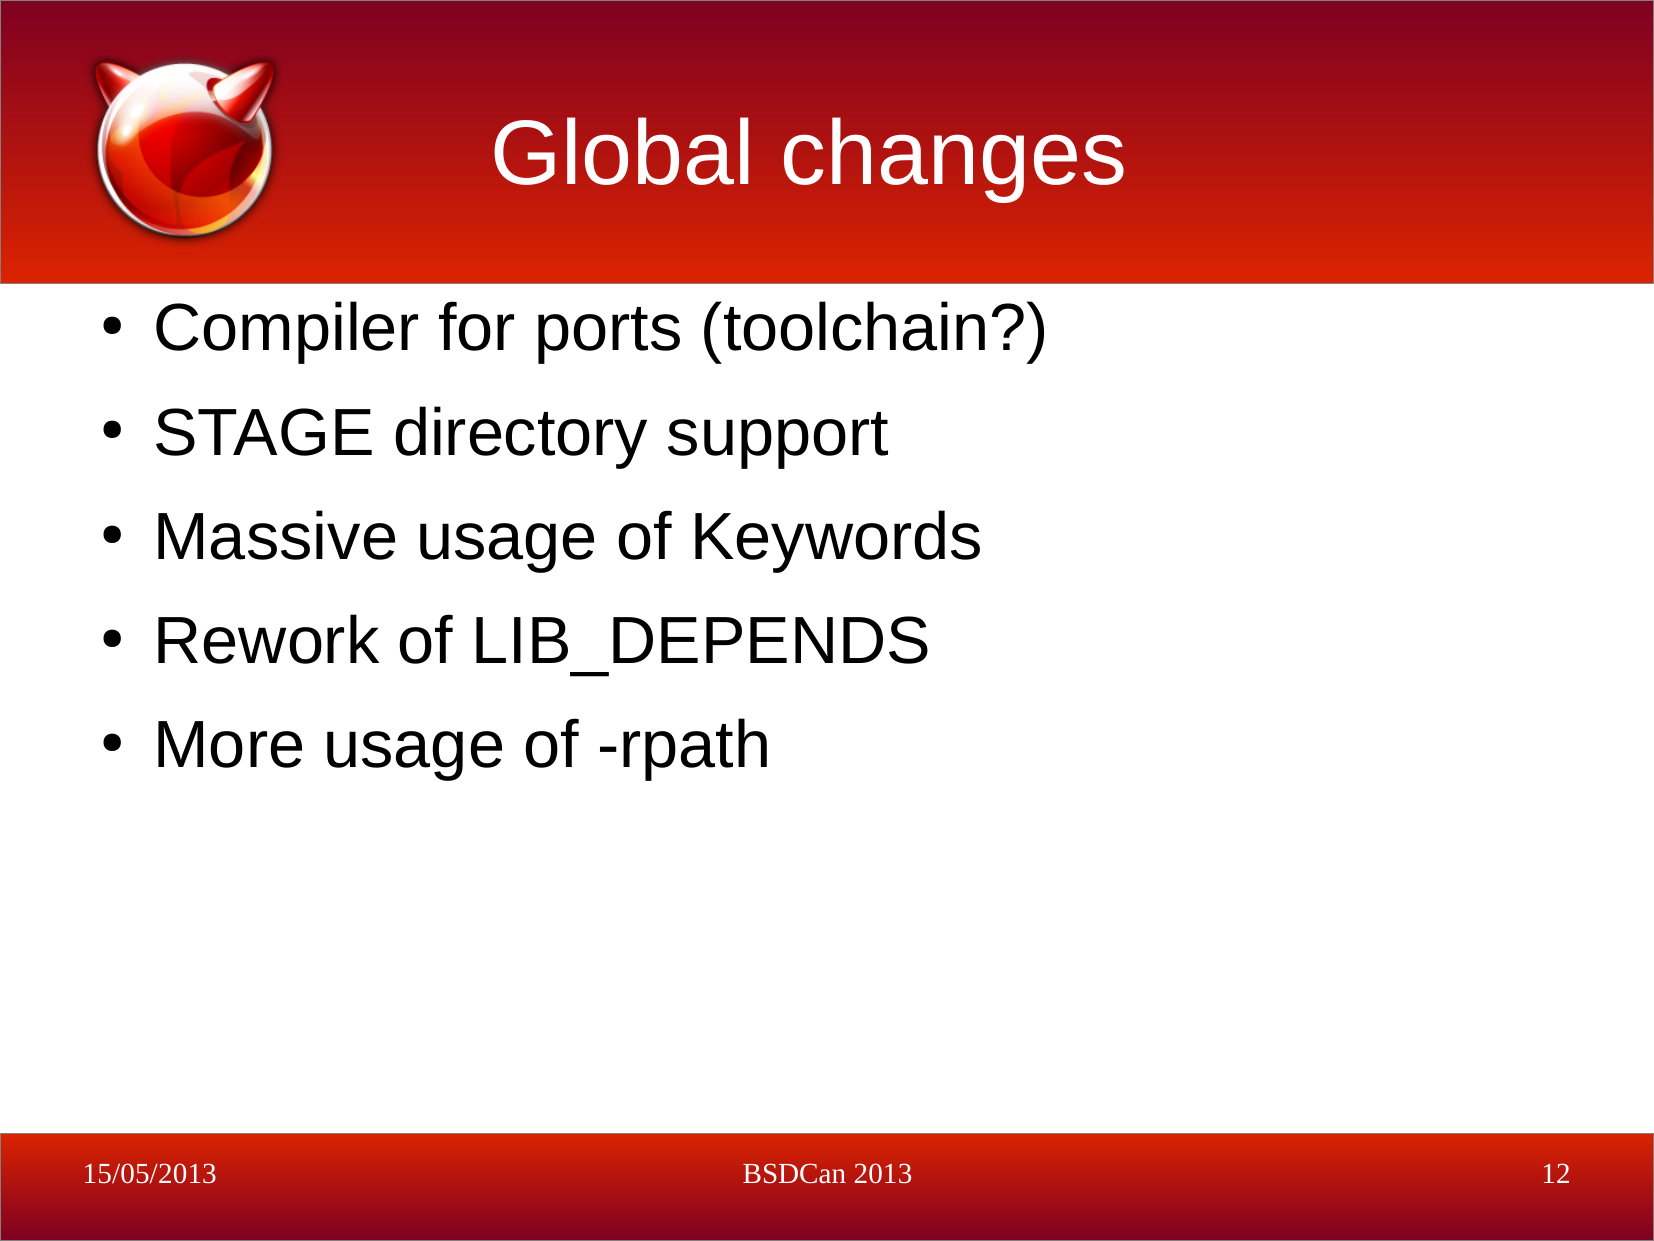

# Global changes
Compiler for ports (toolchain?)
STAGE directory support
Massive usage of Keywords
Rework of LIB_DEPENDS
More usage of -rpath
15/05/2013
BSDCan 2013
12